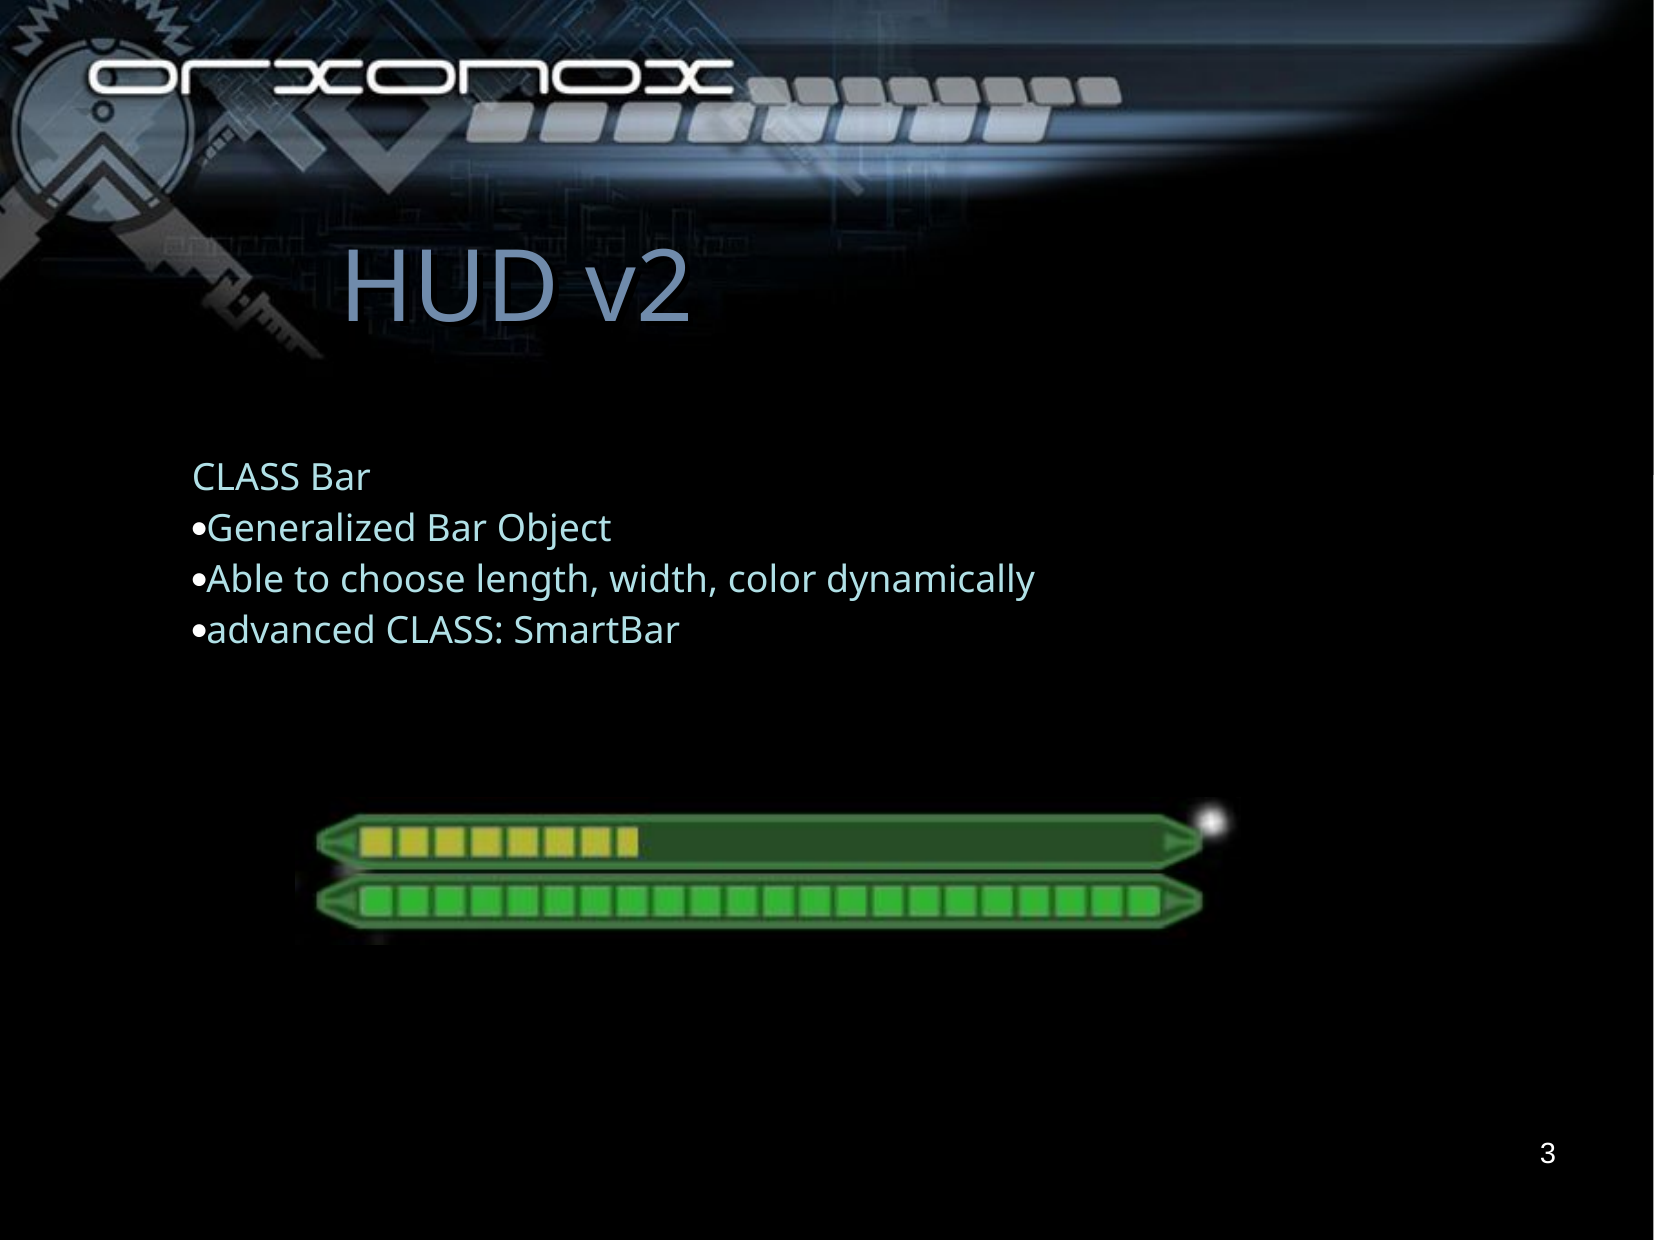

HUD v2
CLASS Bar
Generalized Bar Object
Able to choose length, width, color dynamically
advanced CLASS: SmartBar